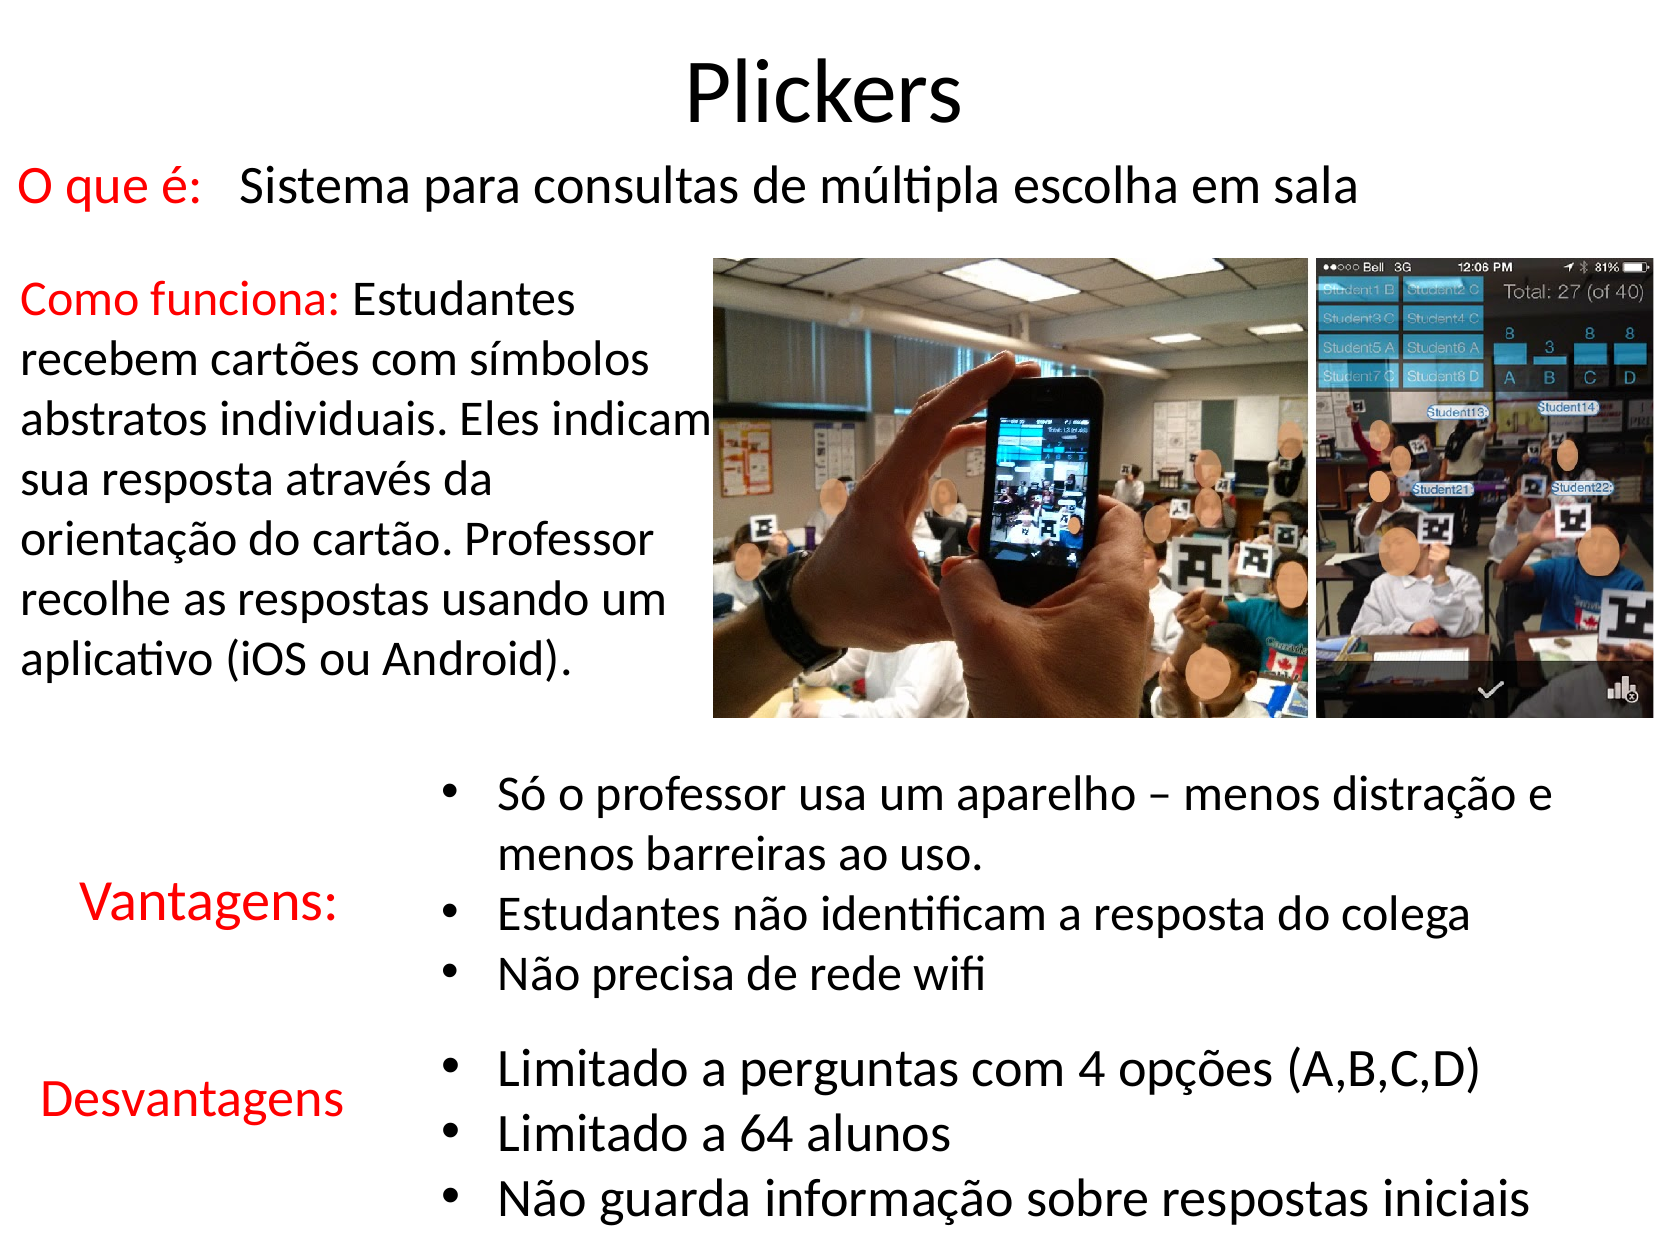

# Plickers
O que é: Sistema para consultas de múltipla escolha em sala
Como funciona: Estudantes recebem cartões com símbolos abstratos individuais. Eles indicam sua resposta através da orientação do cartão. Professor recolhe as respostas usando um aplicativo (iOS ou Android).
Só o professor usa um aparelho – menos distração e menos barreiras ao uso.
Estudantes não identificam a resposta do colega
Não precisa de rede wifi
Vantagens:
Limitado a perguntas com 4 opções (A,B,C,D)
Limitado a 64 alunos
Não guarda informação sobre respostas iniciais
Desvantagens